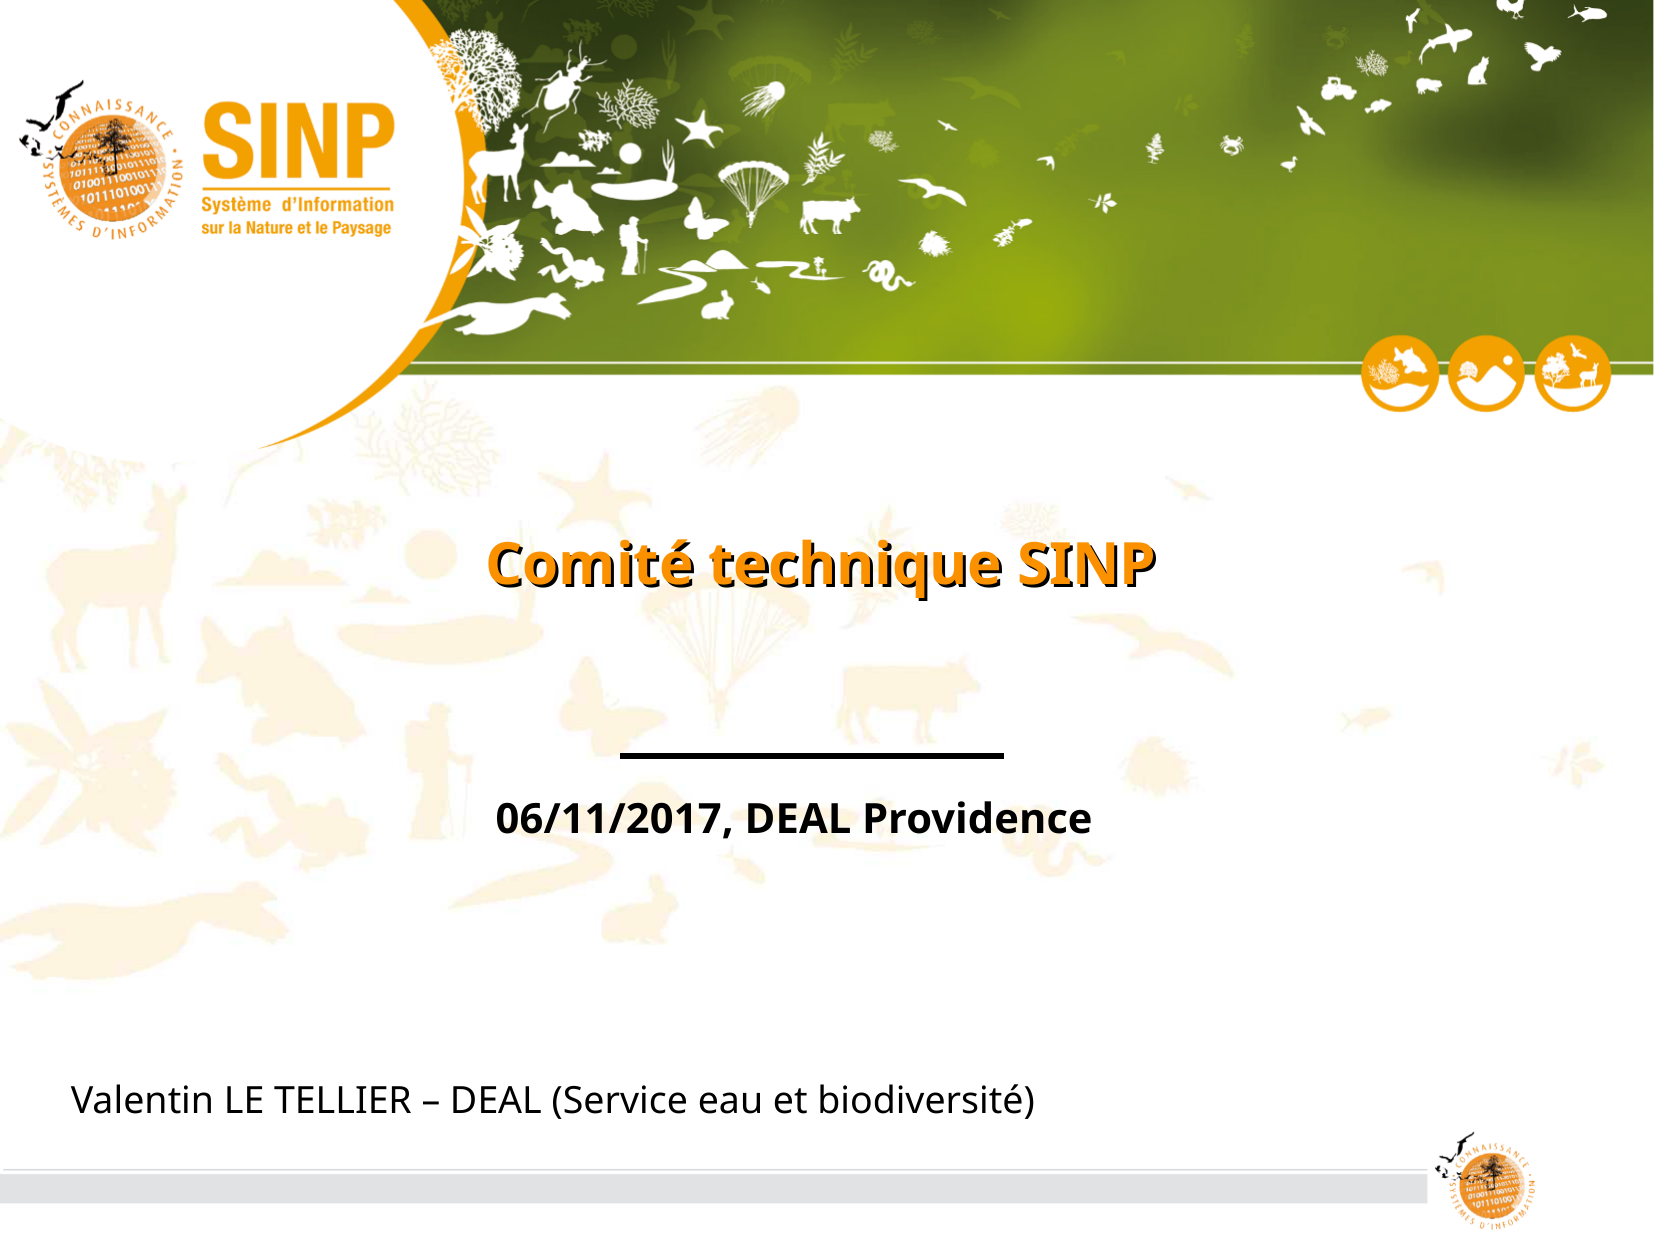

# Comité technique SINP
06/11/2017, DEAL Providence
Valentin LE TELLIER – DEAL (Service eau et biodiversité)